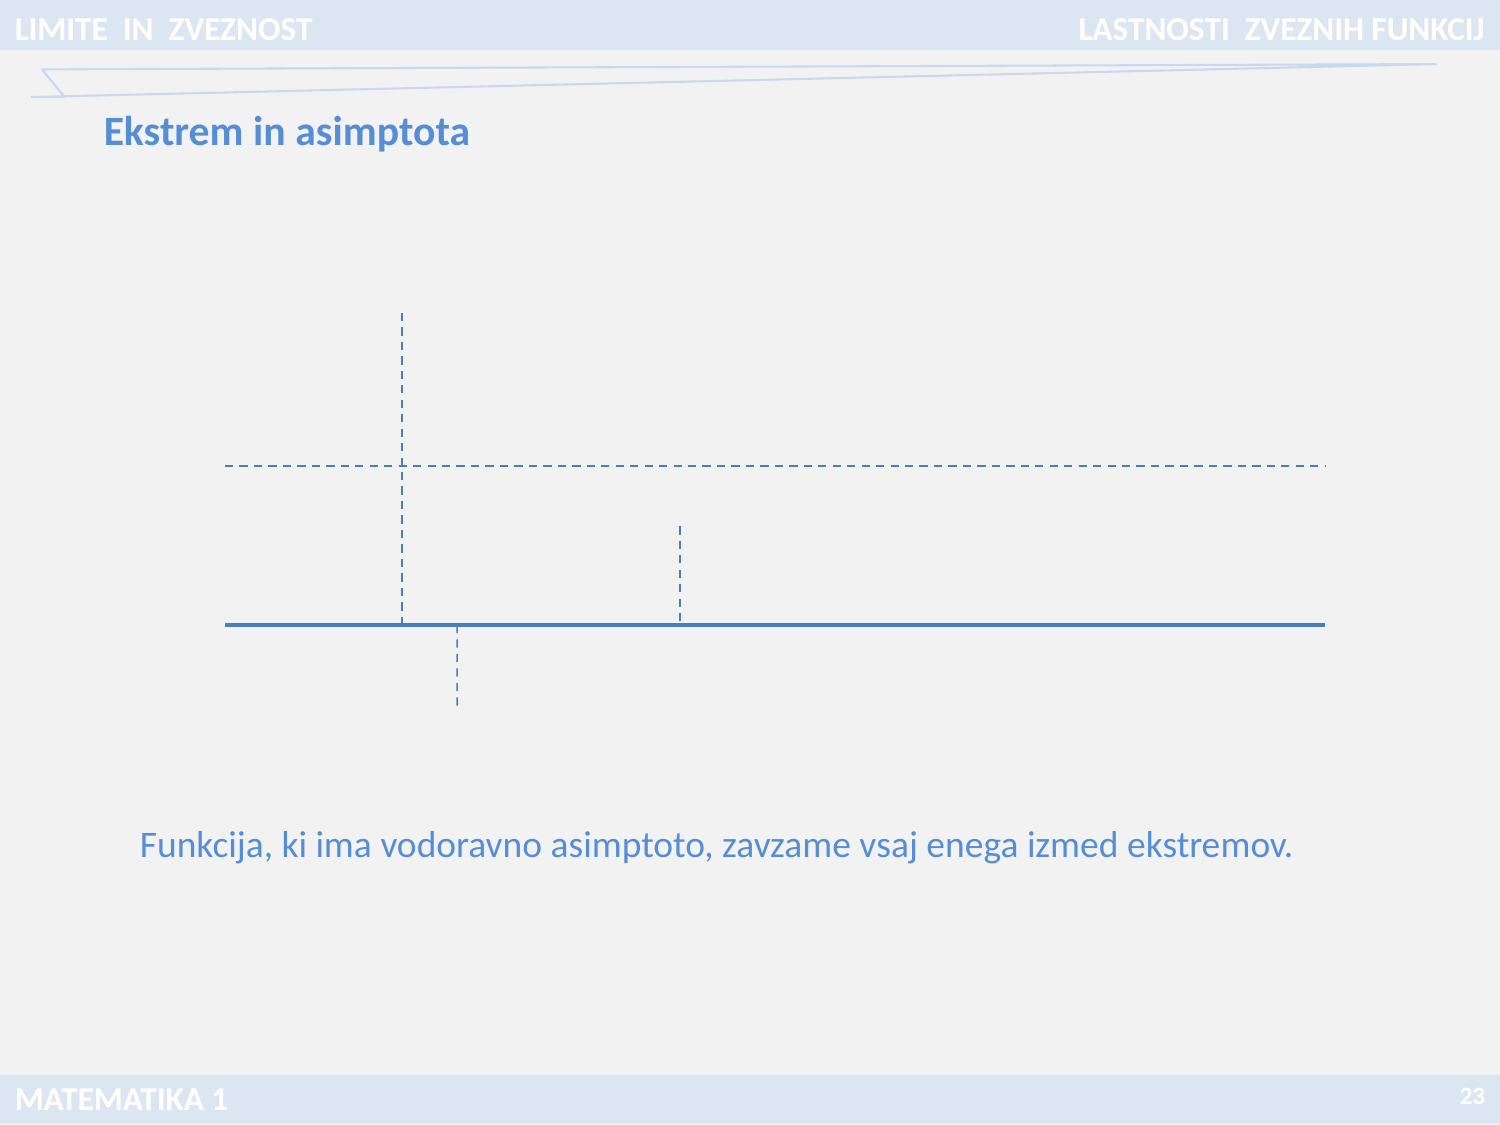

LIMITE IN ZVEZNOST
LASTNOSTI ZVEZNIH FUNKCIJ
Ekstrem in asimptota
Funkcija, ki ima vodoravno asimptoto, zavzame vsaj enega izmed ekstremov.
MATEMATIKA 1